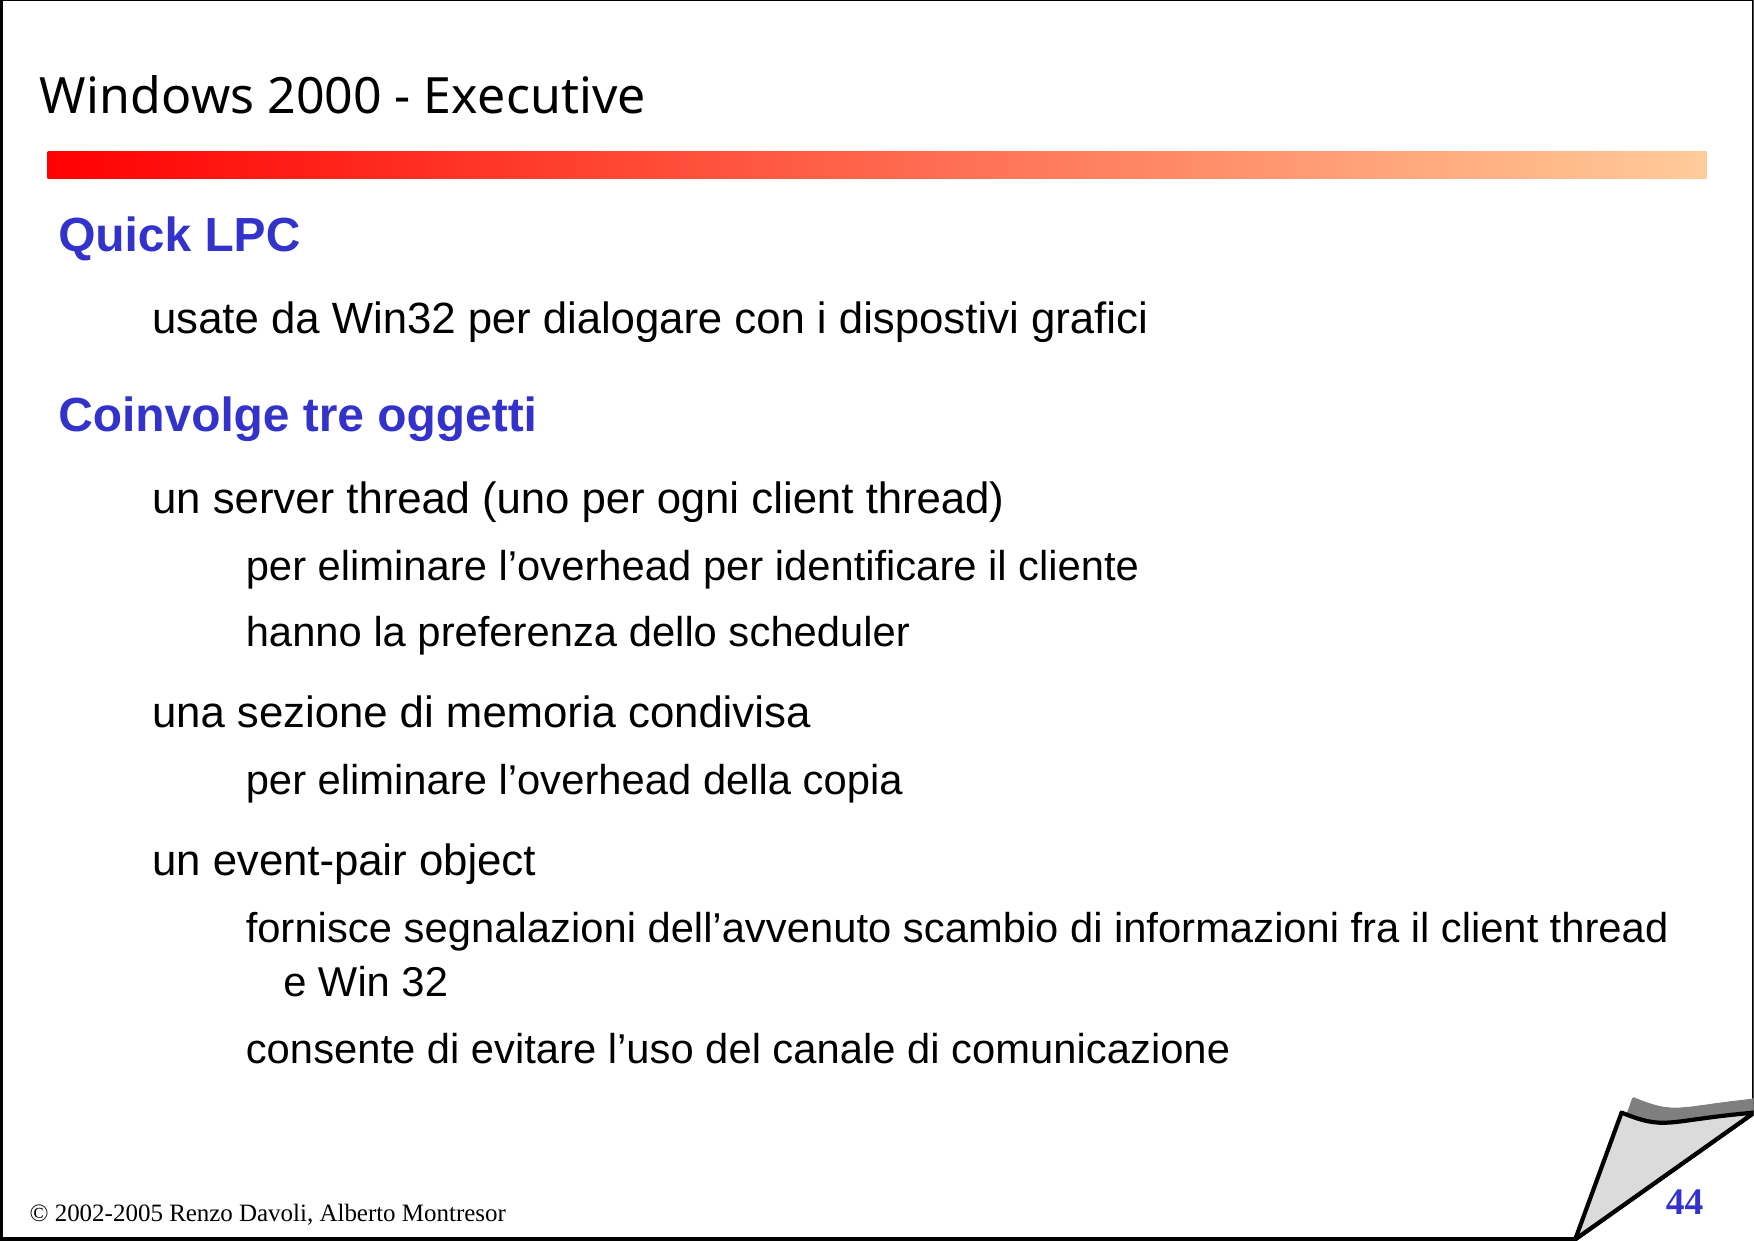

# Windows 2000 - Executive
Quick LPC
usate da Win32 per dialogare con i dispostivi grafici
Coinvolge tre oggetti
un server thread (uno per ogni client thread)
per eliminare l’overhead per identificare il cliente
hanno la preferenza dello scheduler
una sezione di memoria condivisa
per eliminare l’overhead della copia
un event-pair object
fornisce segnalazioni dell’avvenuto scambio di informazioni fra il client thread e Win 32
consente di evitare l’uso del canale di comunicazione